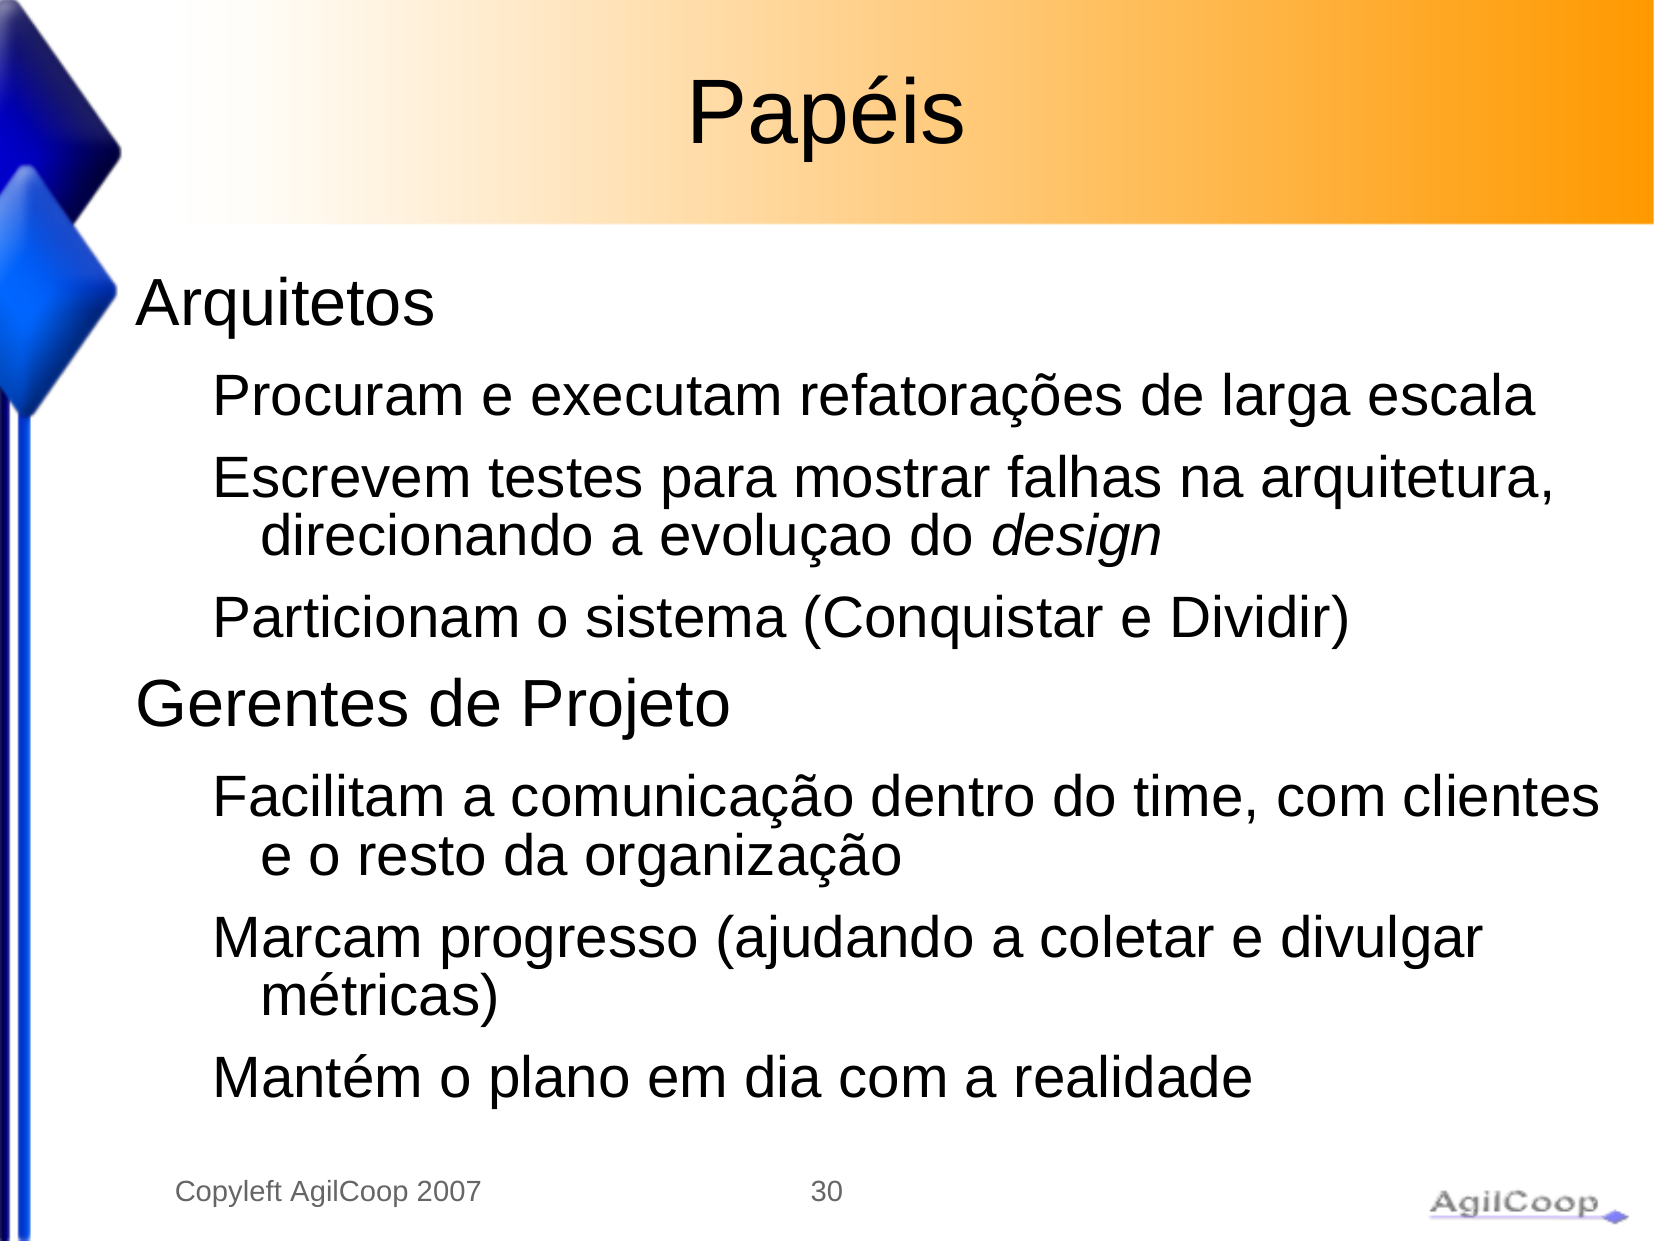

# Papéis
Arquitetos
Procuram e executam refatorações de larga escala
Escrevem testes para mostrar falhas na arquitetura, direcionando a evoluçao do design
Particionam o sistema (Conquistar e Dividir)
Gerentes de Projeto
Facilitam a comunicação dentro do time, com clientes e o resto da organização
Marcam progresso (ajudando a coletar e divulgar métricas)
Mantém o plano em dia com a realidade
Copyleft AgilCoop 2007
30